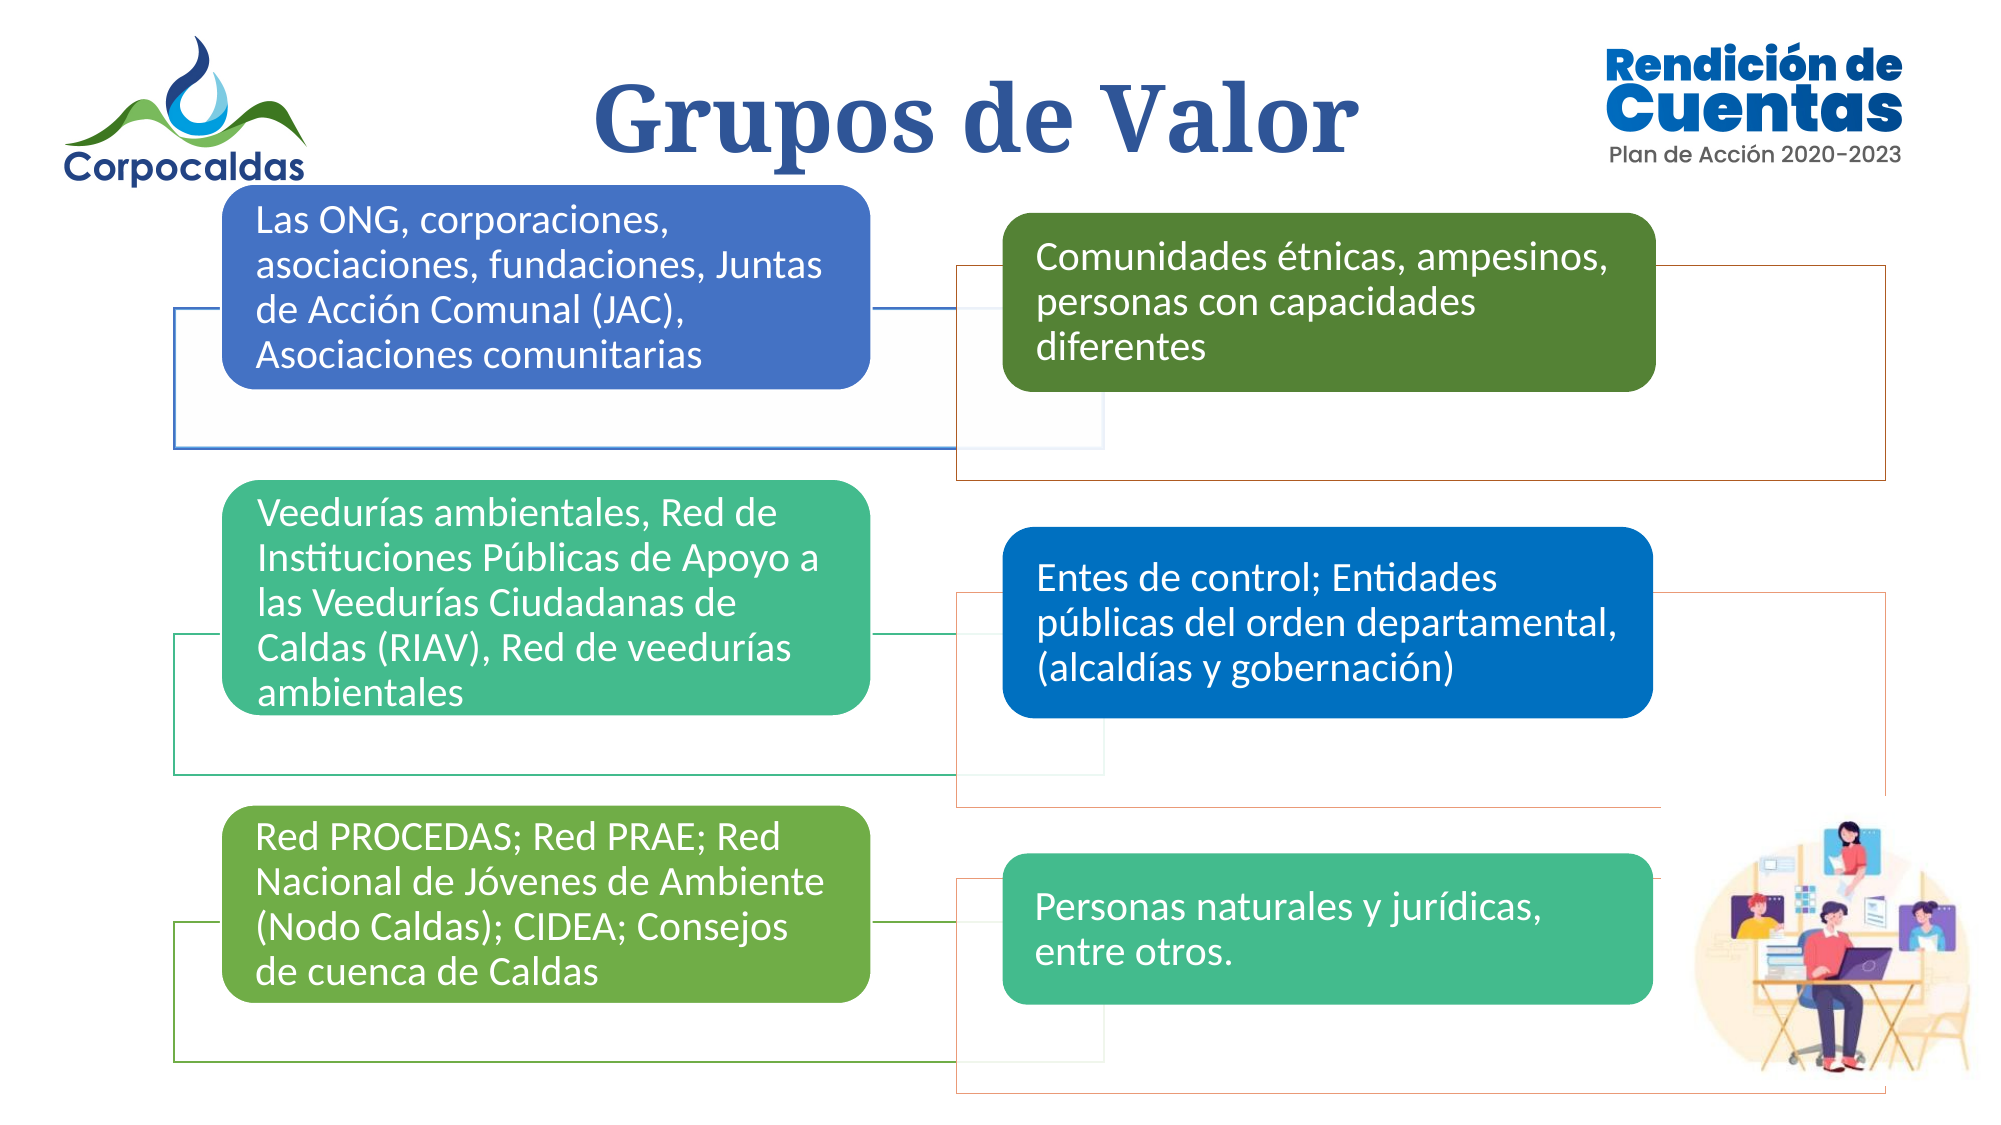

# Grupos de Valor
Las ONG, corporaciones, asociaciones, fundaciones, Juntas de Acción Comunal (JAC), Asociaciones comunitarias
Veedurías ambientales, Red de Instituciones Públicas de Apoyo a las Veedurías Ciudadanas de Caldas (RIAV), Red de veedurías ambientales
Red PROCEDAS; Red PRAE; Red Nacional de Jóvenes de Ambiente (Nodo Caldas); CIDEA; Consejos de cuenca de Caldas
Comunidades étnicas, ampesinos, personas con capacidades diferentes
Entes de control; Entidades públicas del orden departamental, (alcaldías y gobernación)
Personas naturales y jurídicas, entre otros.